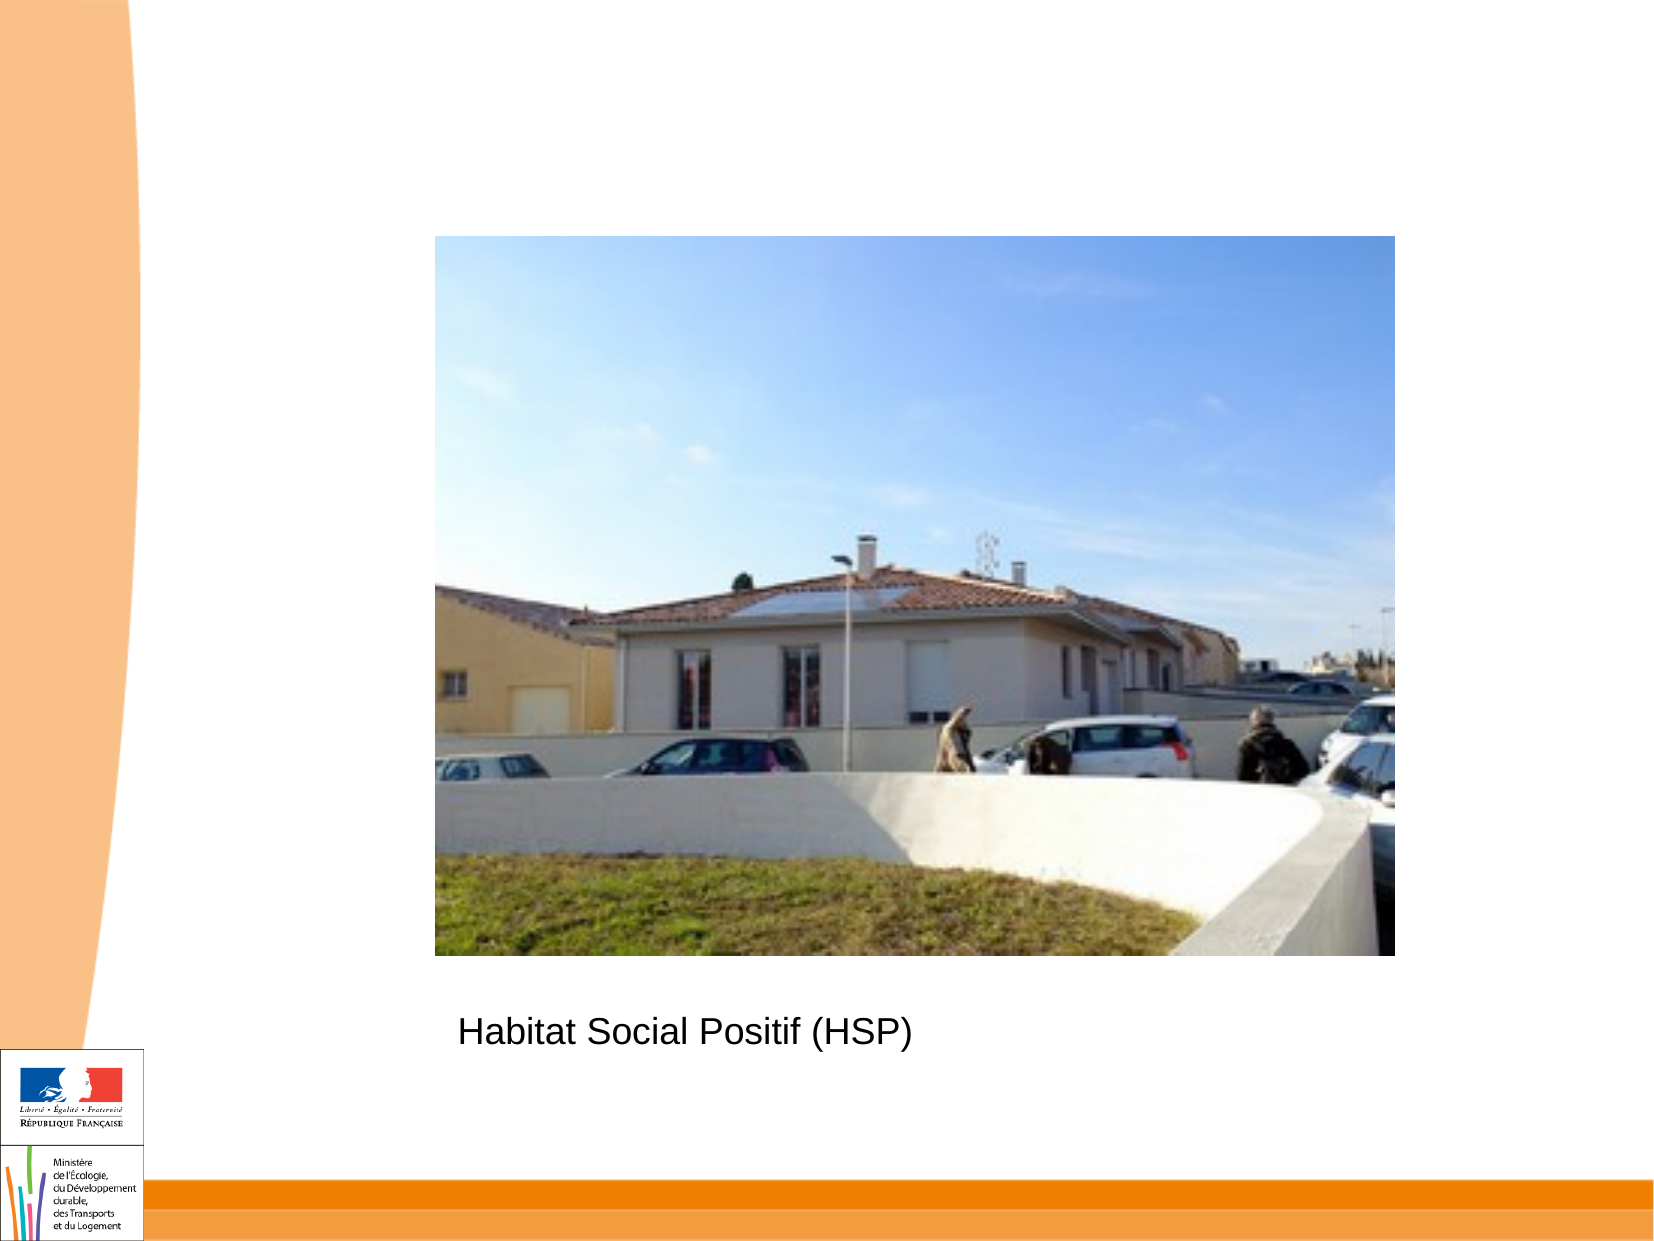

#
Habitat Social Positif (HSP)
Habitat Social Positif (HSP)